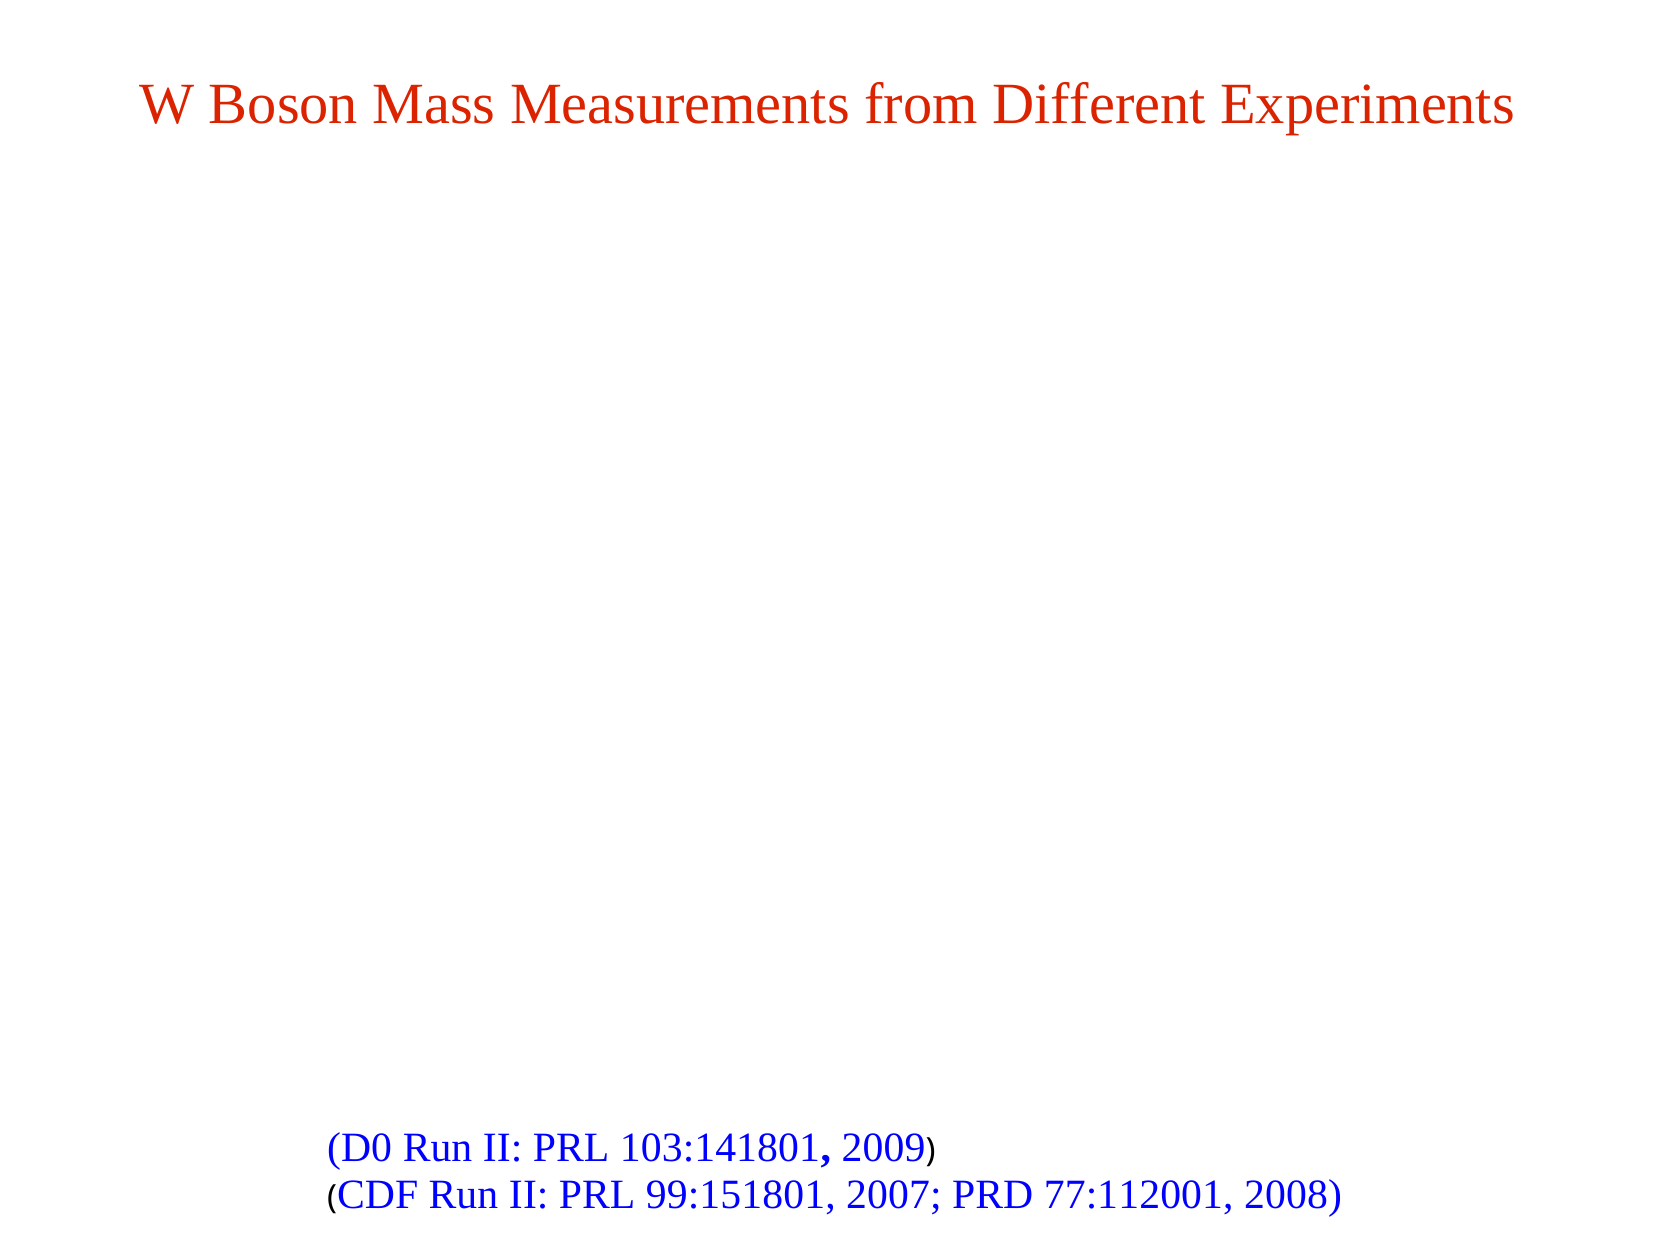

# W Boson Mass Measurements from Different Experiments
(D0 Run II: PRL 103:141801, 2009)
(CDF Run II: PRL 99:151801, 2007; PRD 77:112001, 2008)